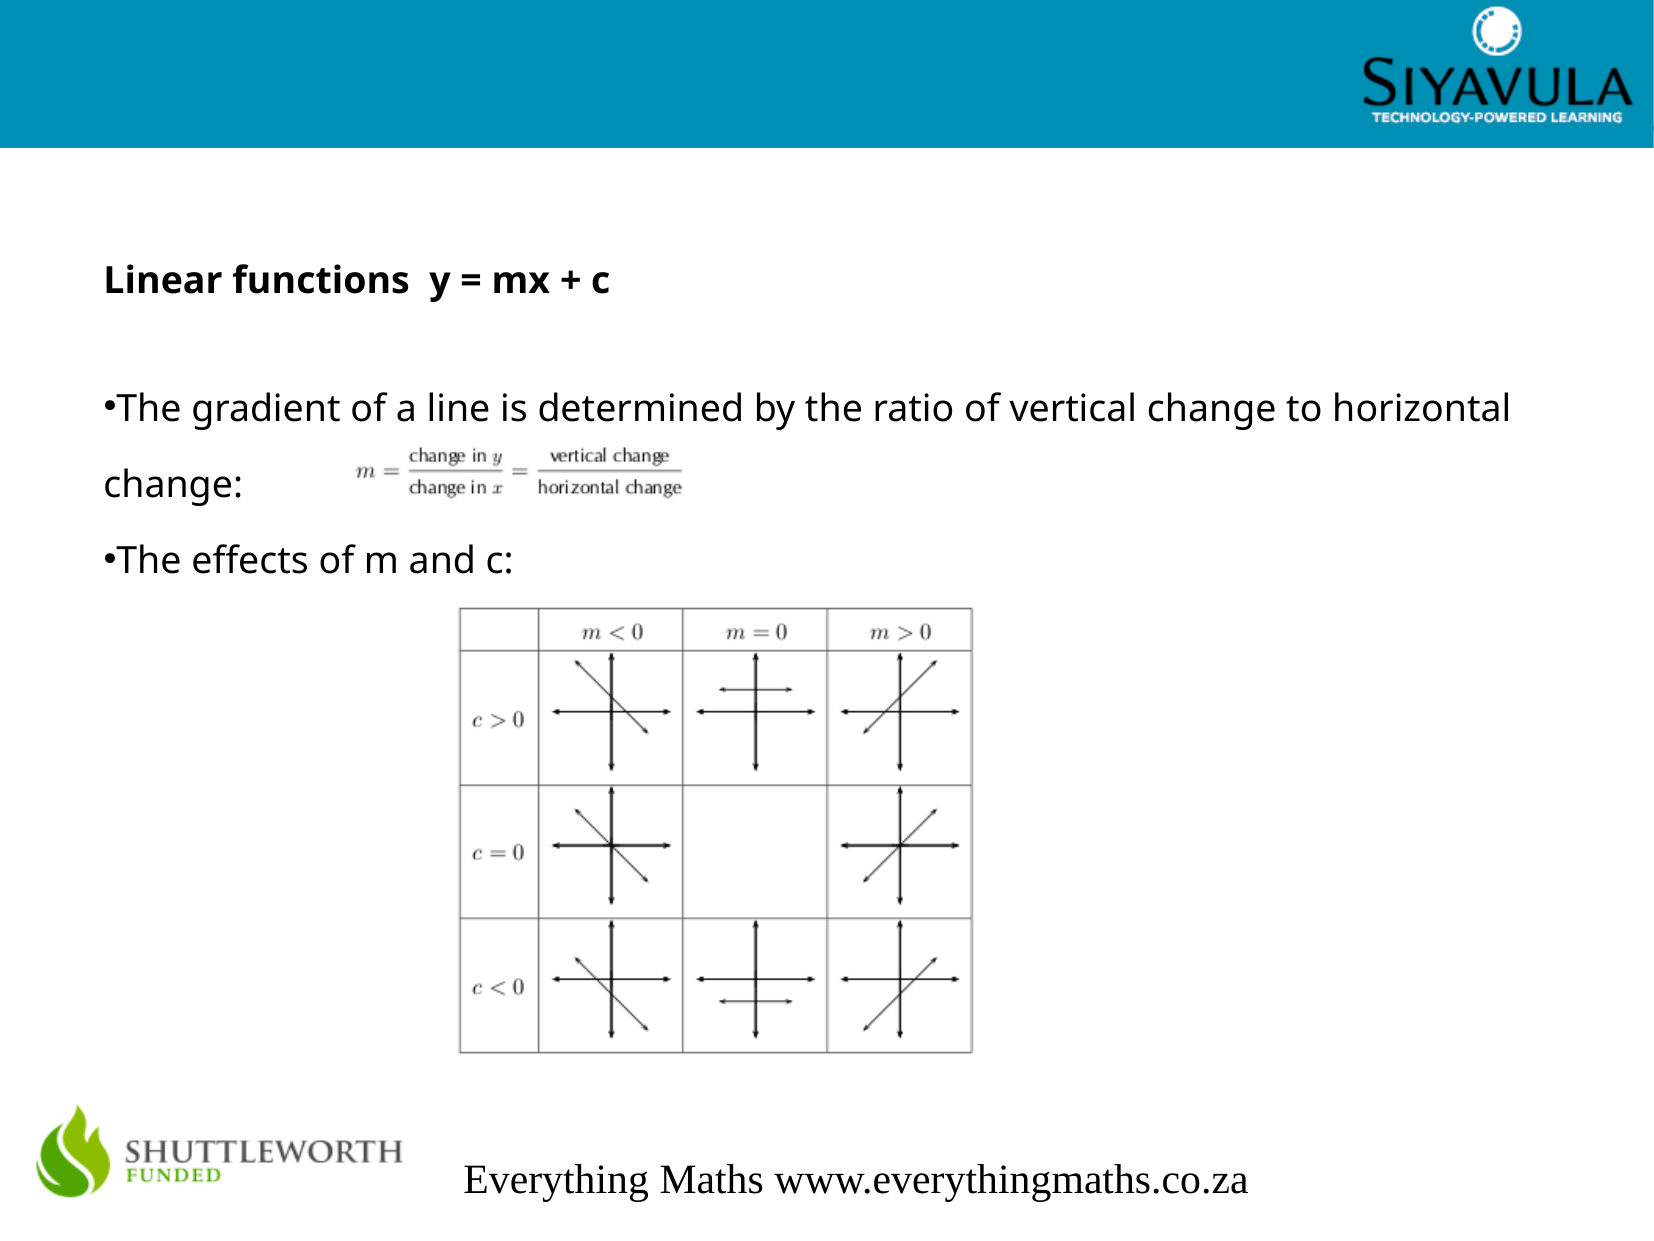

Linear functions y = mx + c
The gradient of a line is determined by the ratio of vertical change to horizontal change:
The effects of m and c:
Everything Maths www.everythingmaths.co.za